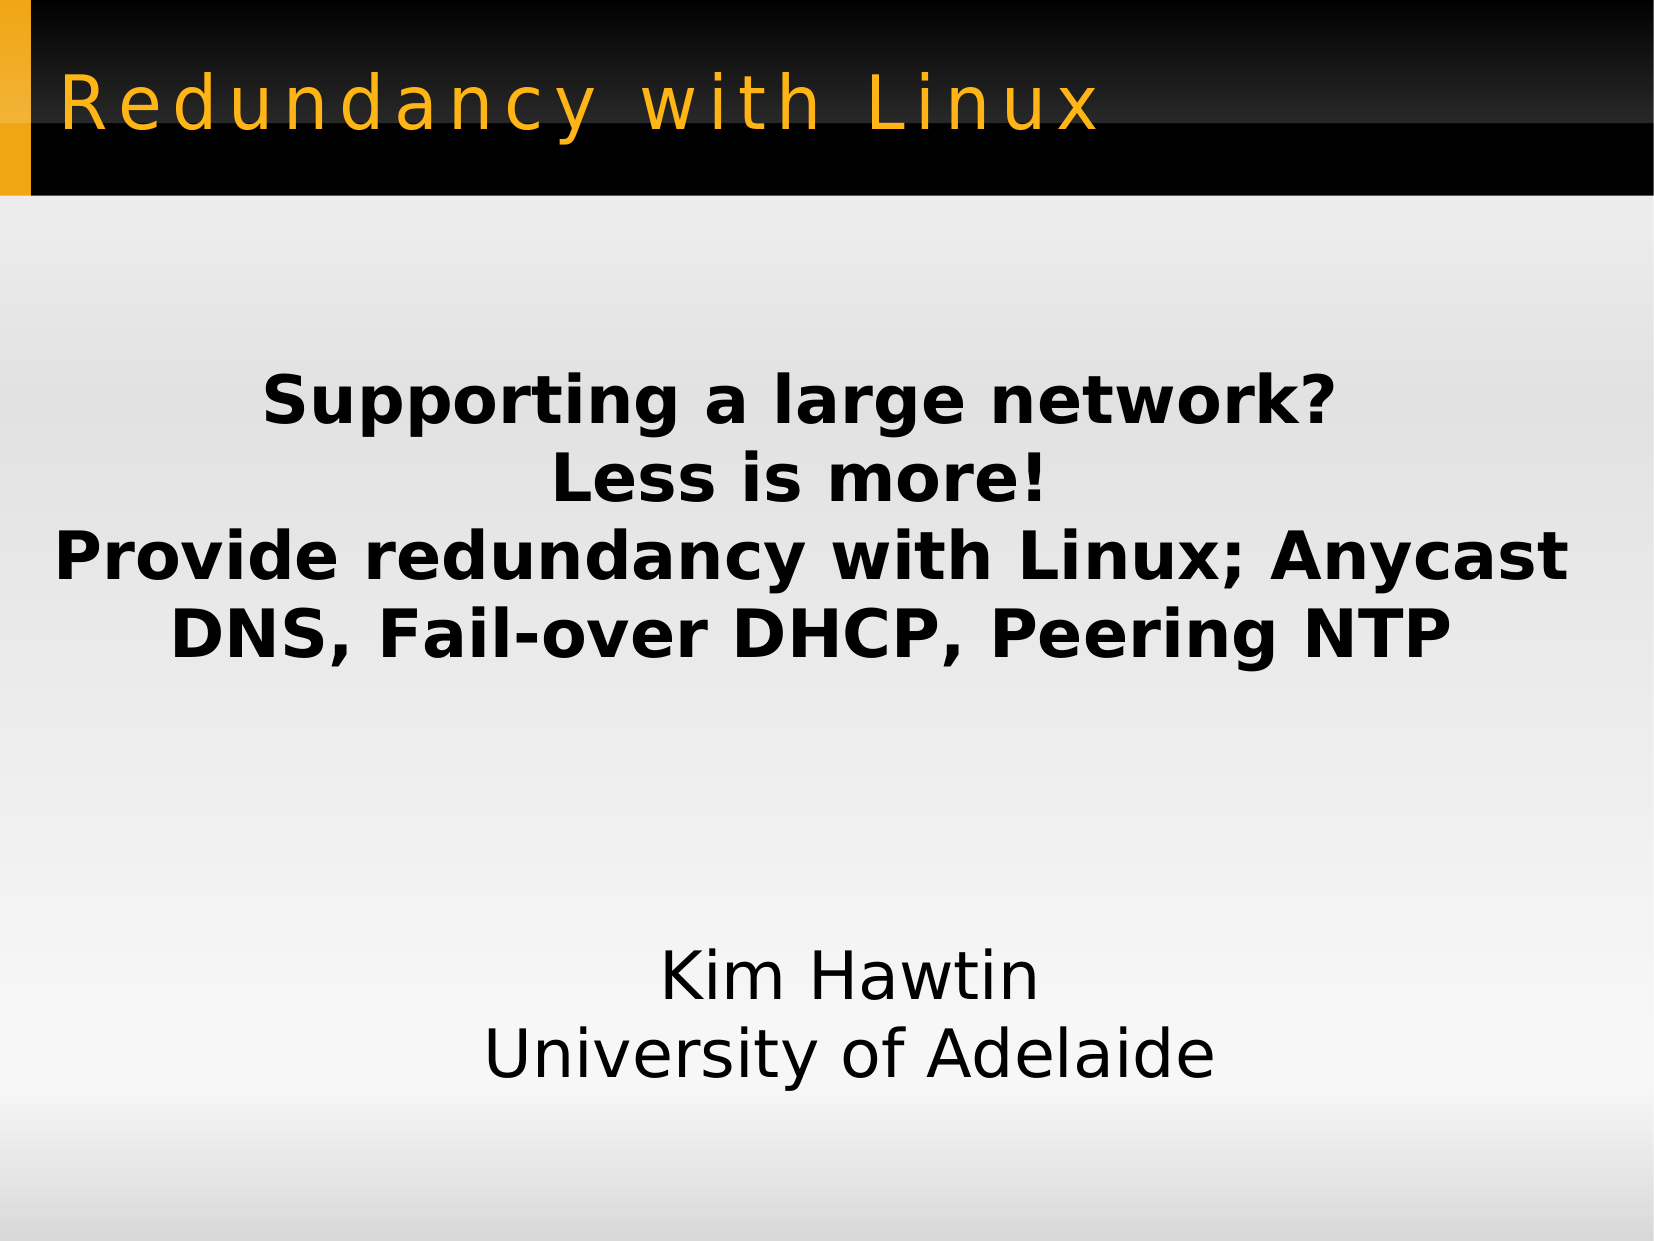

# Redundancy with Linux
Supporting a large network?
Less is more!
Provide redundancy with Linux; Anycast DNS, Fail-over DHCP, Peering NTP
Kim Hawtin
University of Adelaide